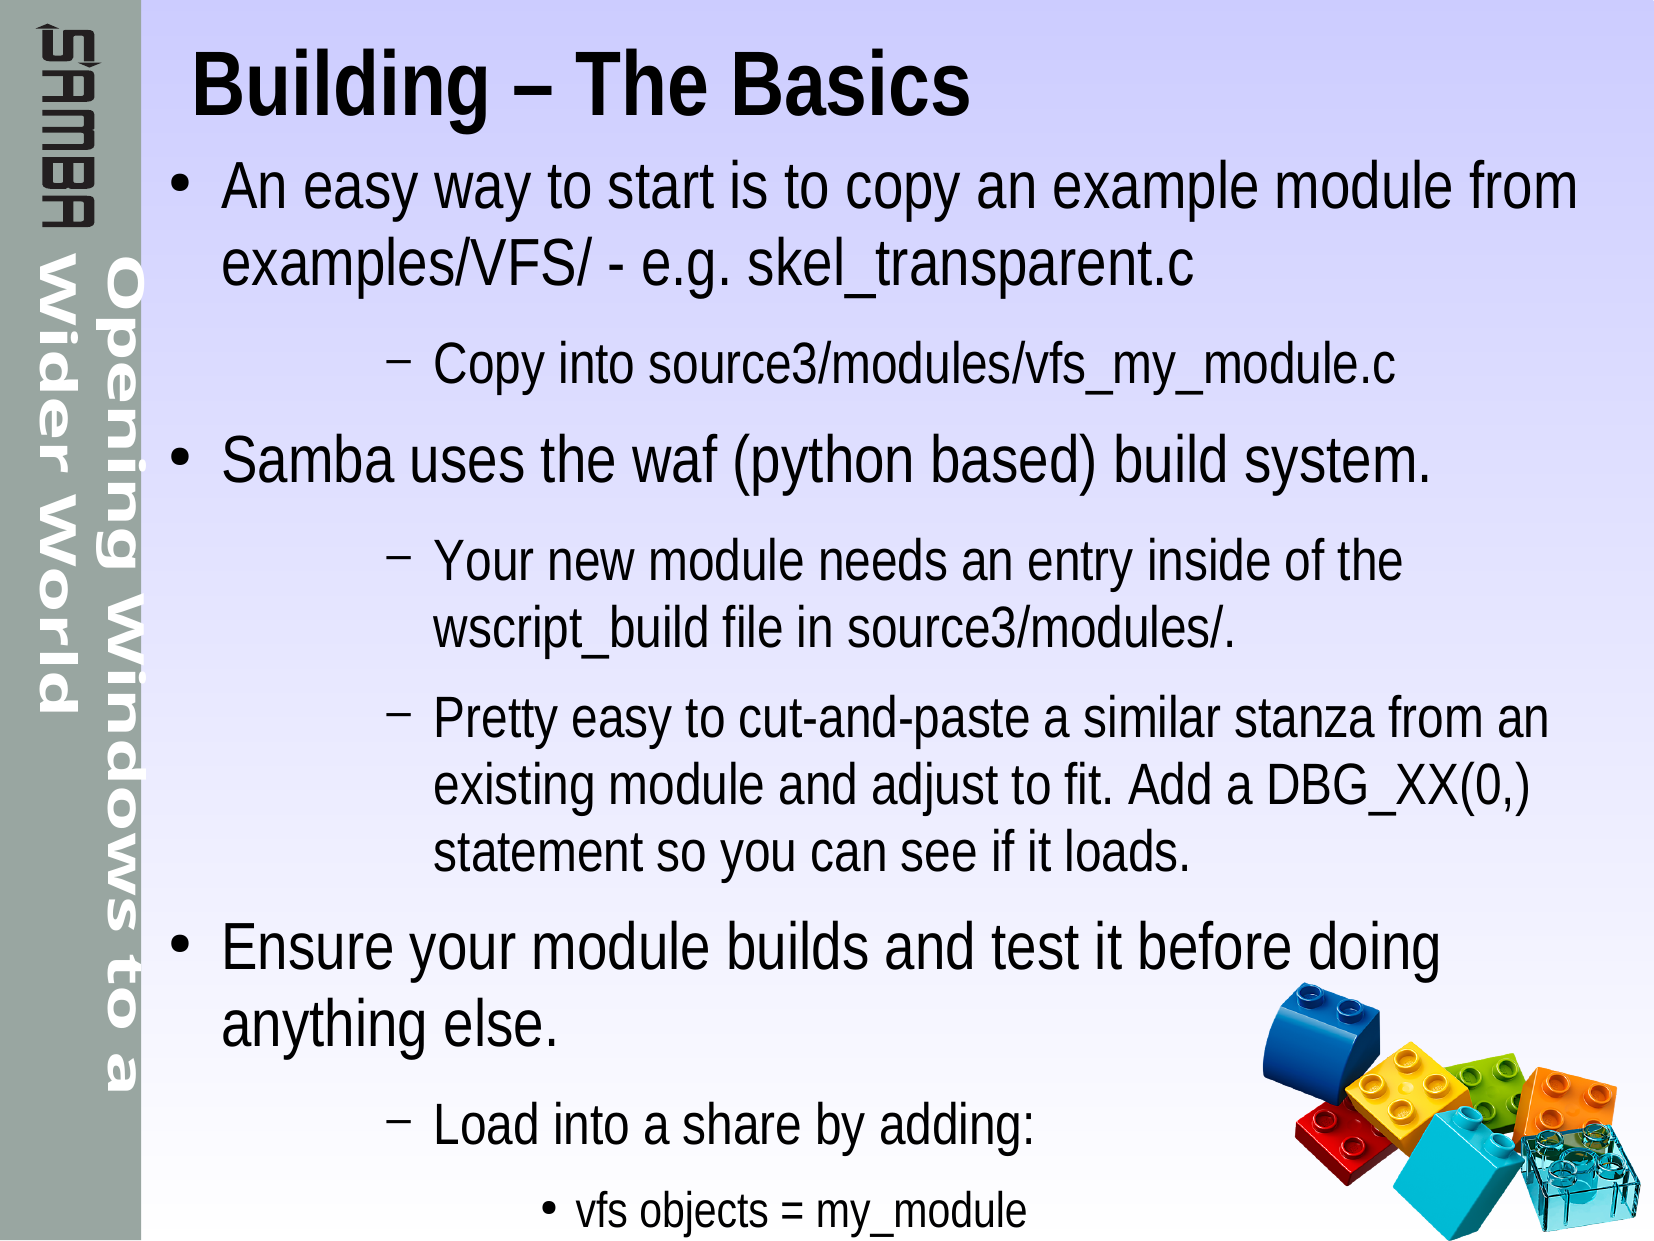

# Building – The Basics
An easy way to start is to copy an example module from examples/VFS/ - e.g. skel_transparent.c
Copy into source3/modules/vfs_my_module.c
Samba uses the waf (python based) build system.
Your new module needs an entry inside of the wscript_build file in source3/modules/.
Pretty easy to cut-and-paste a similar stanza from an existing module and adjust to fit. Add a DBG_XX(0,) statement so you can see if it loads.
Ensure your module builds and test it before doing anything else.
Load into a share by adding:
vfs objects = my_module